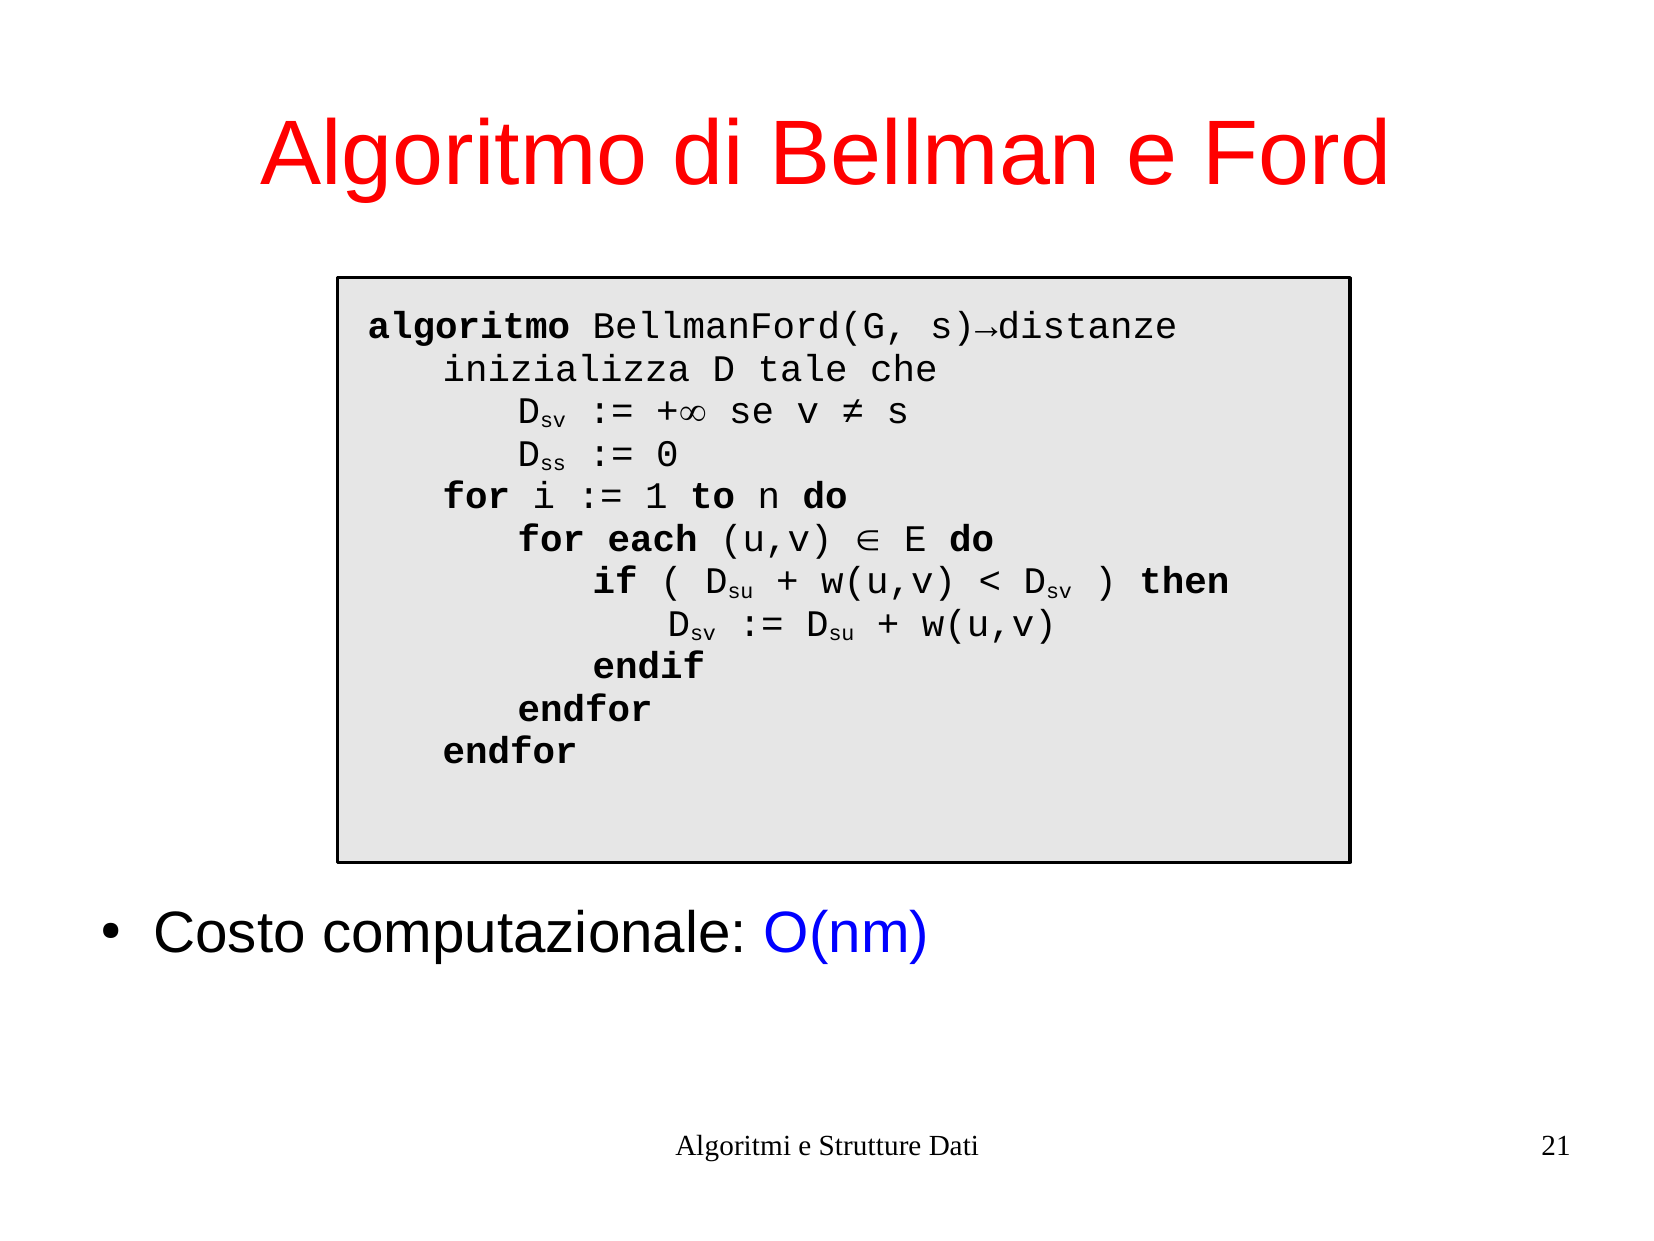

# Algoritmo di Bellman e Ford
algoritmo BellmanFord(G, s)→distanze
	inizializza D tale che
		Dsv := + se v ≠ s
		Dss := 0
	for i := 1 to n do
		for each (u,v)  E do
			if ( Dsu + w(u,v) < Dsv ) then
				Dsv := Dsu + w(u,v)
			endif
		endfor
	endfor
Costo computazionale: O(nm)
Algoritmi e Strutture Dati
21